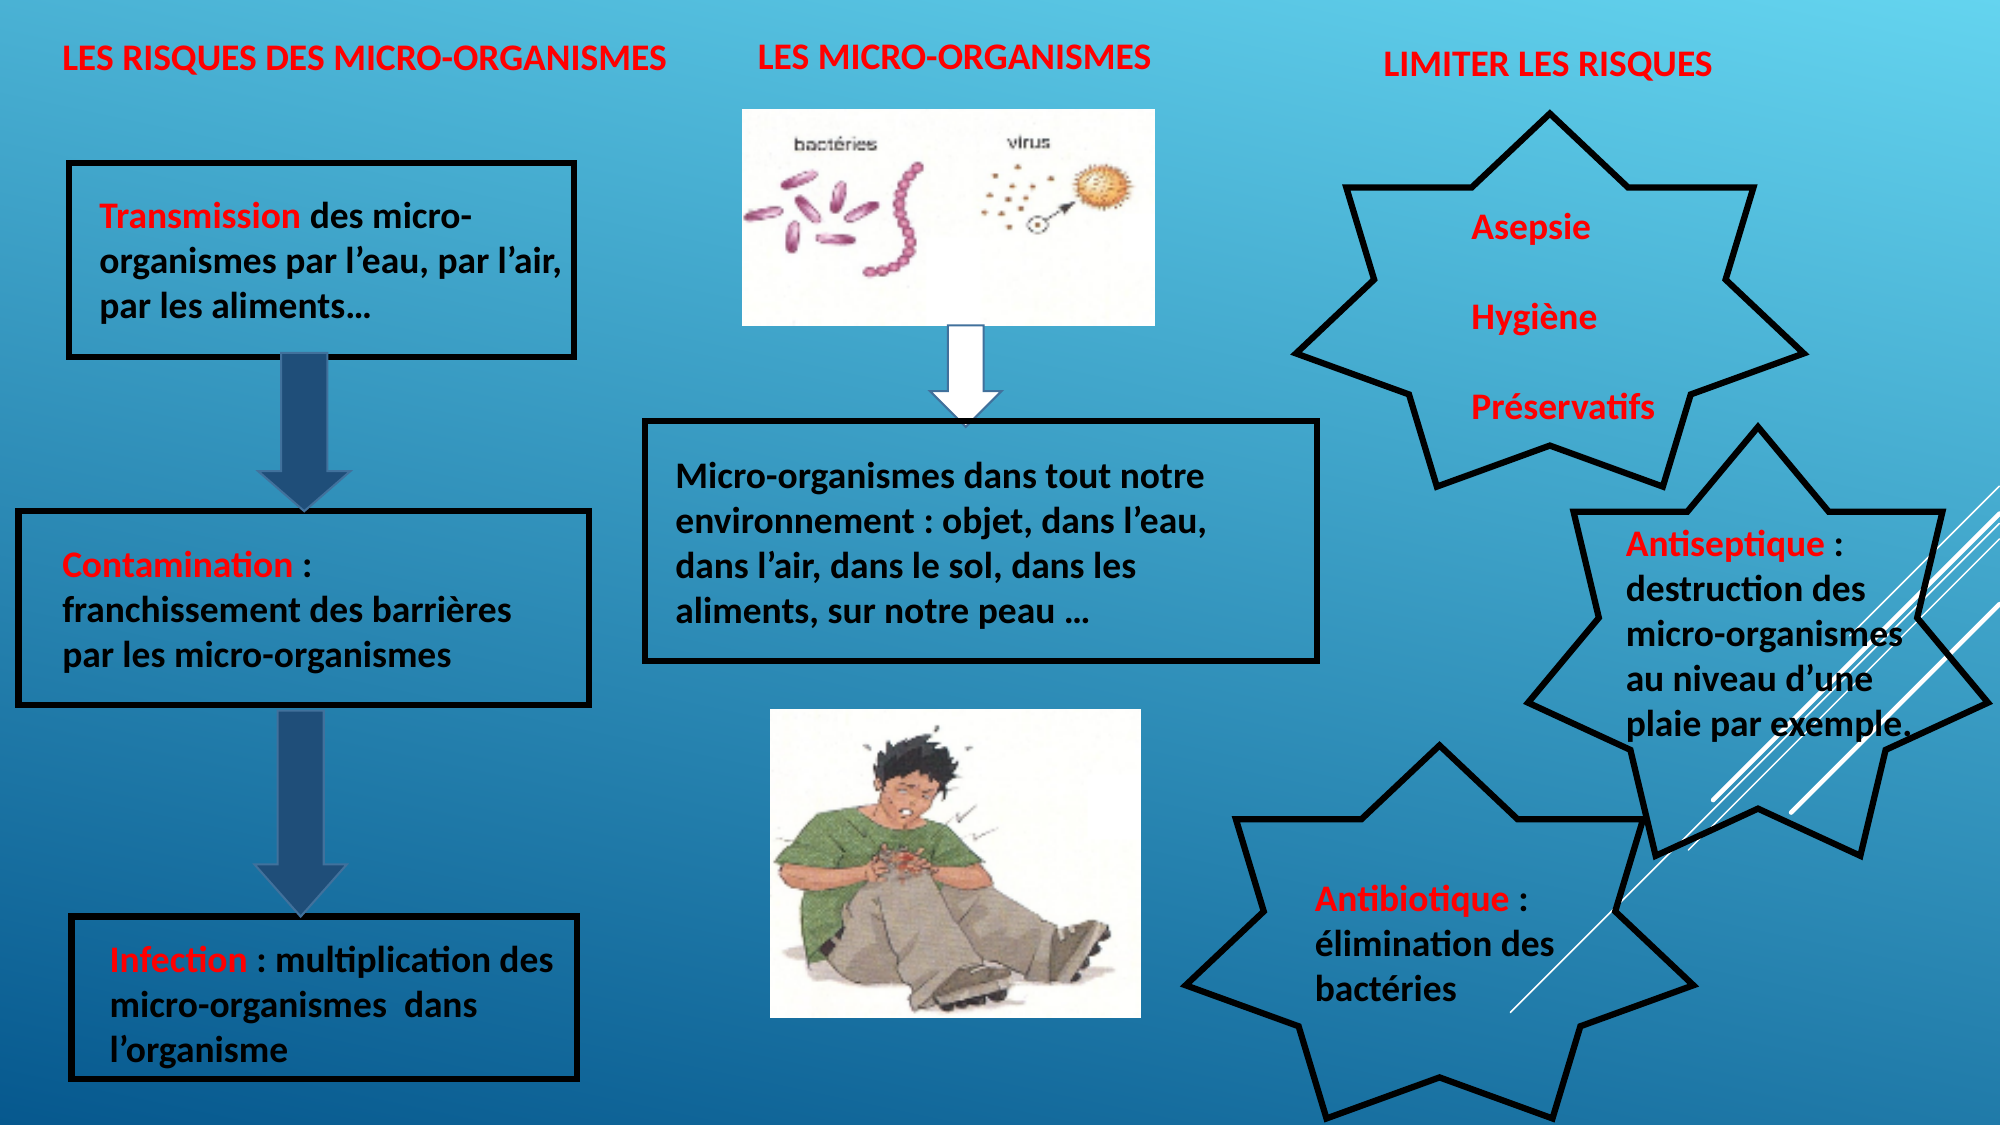

LES MICRO-ORGANISMES
LES RISQUES DES MICRO-ORGANISMES
LIMITER LES RISQUES
Transmission des micro-organismes par l’eau, par l’air, par les aliments…
Asepsie
Hygiène
Préservatifs
Micro-organismes dans tout notre environnement : objet, dans l’eau, dans l’air, dans le sol, dans les aliments, sur notre peau …
Antiseptique : destruction des micro-organismes au niveau d’une plaie par exemple.
Contamination : franchissement des barrières par les micro-organismes
Antibiotique : élimination des bactéries
Infection : multiplication des micro-organismes dans l’organisme